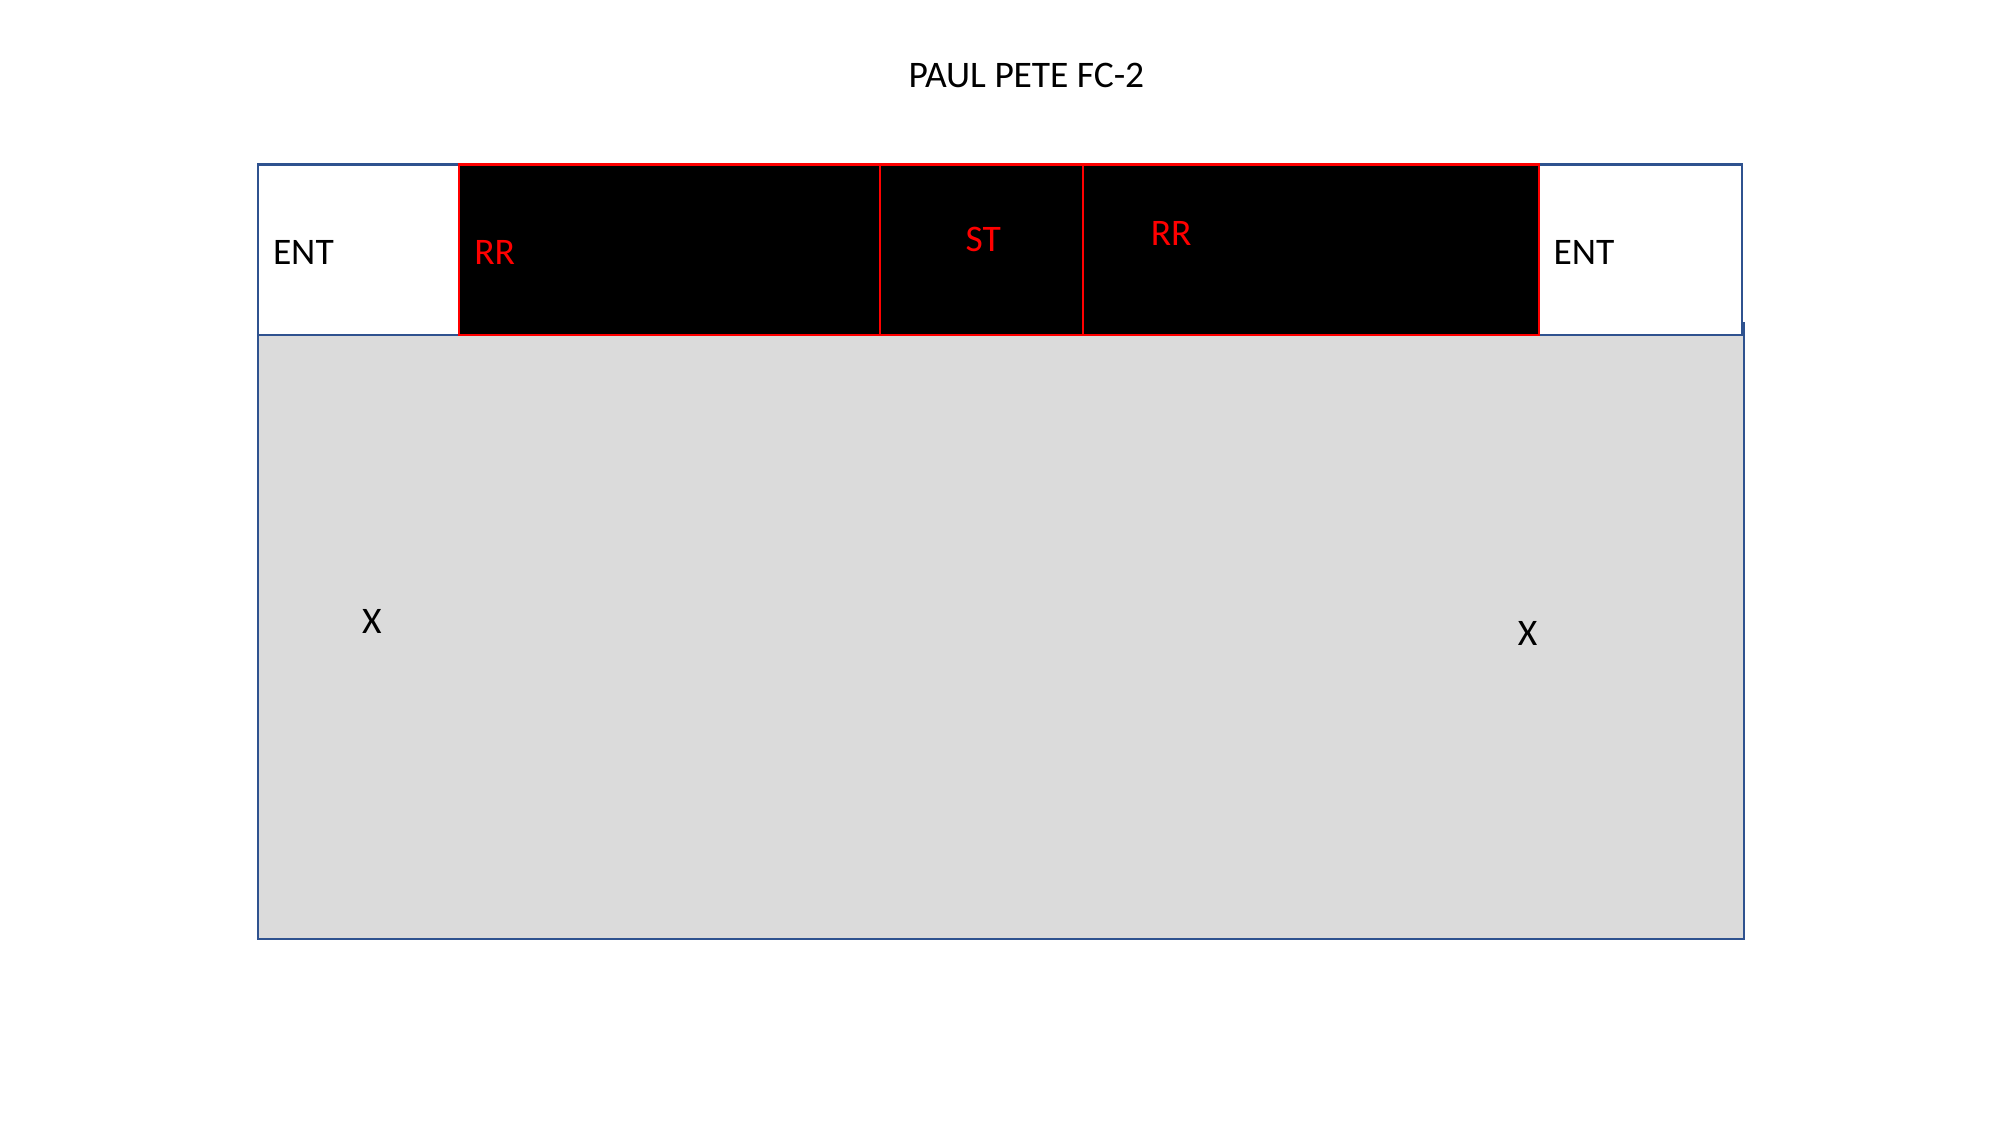

PAUL PETE FC-2
ENT
RR
ENT
RR
ST
X
X